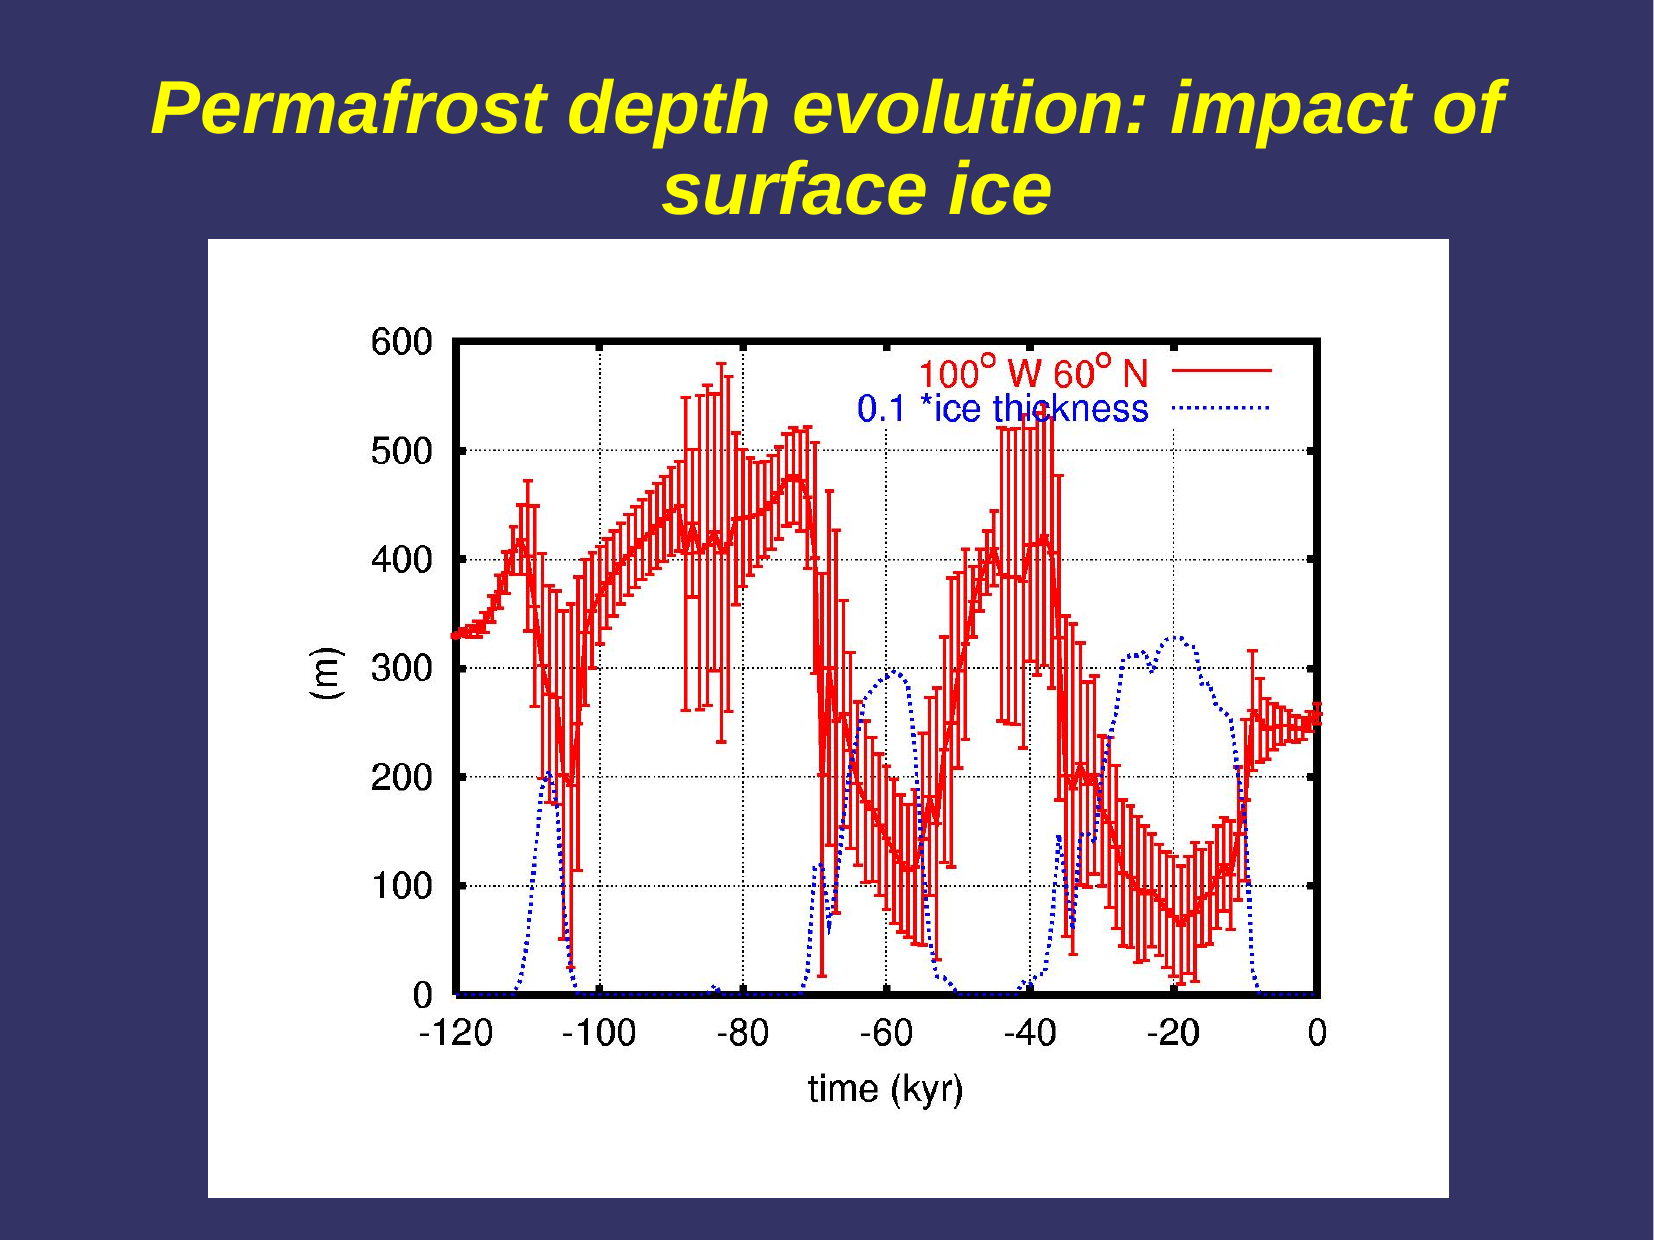

# Permafrost depth evolution: impact of surface ice